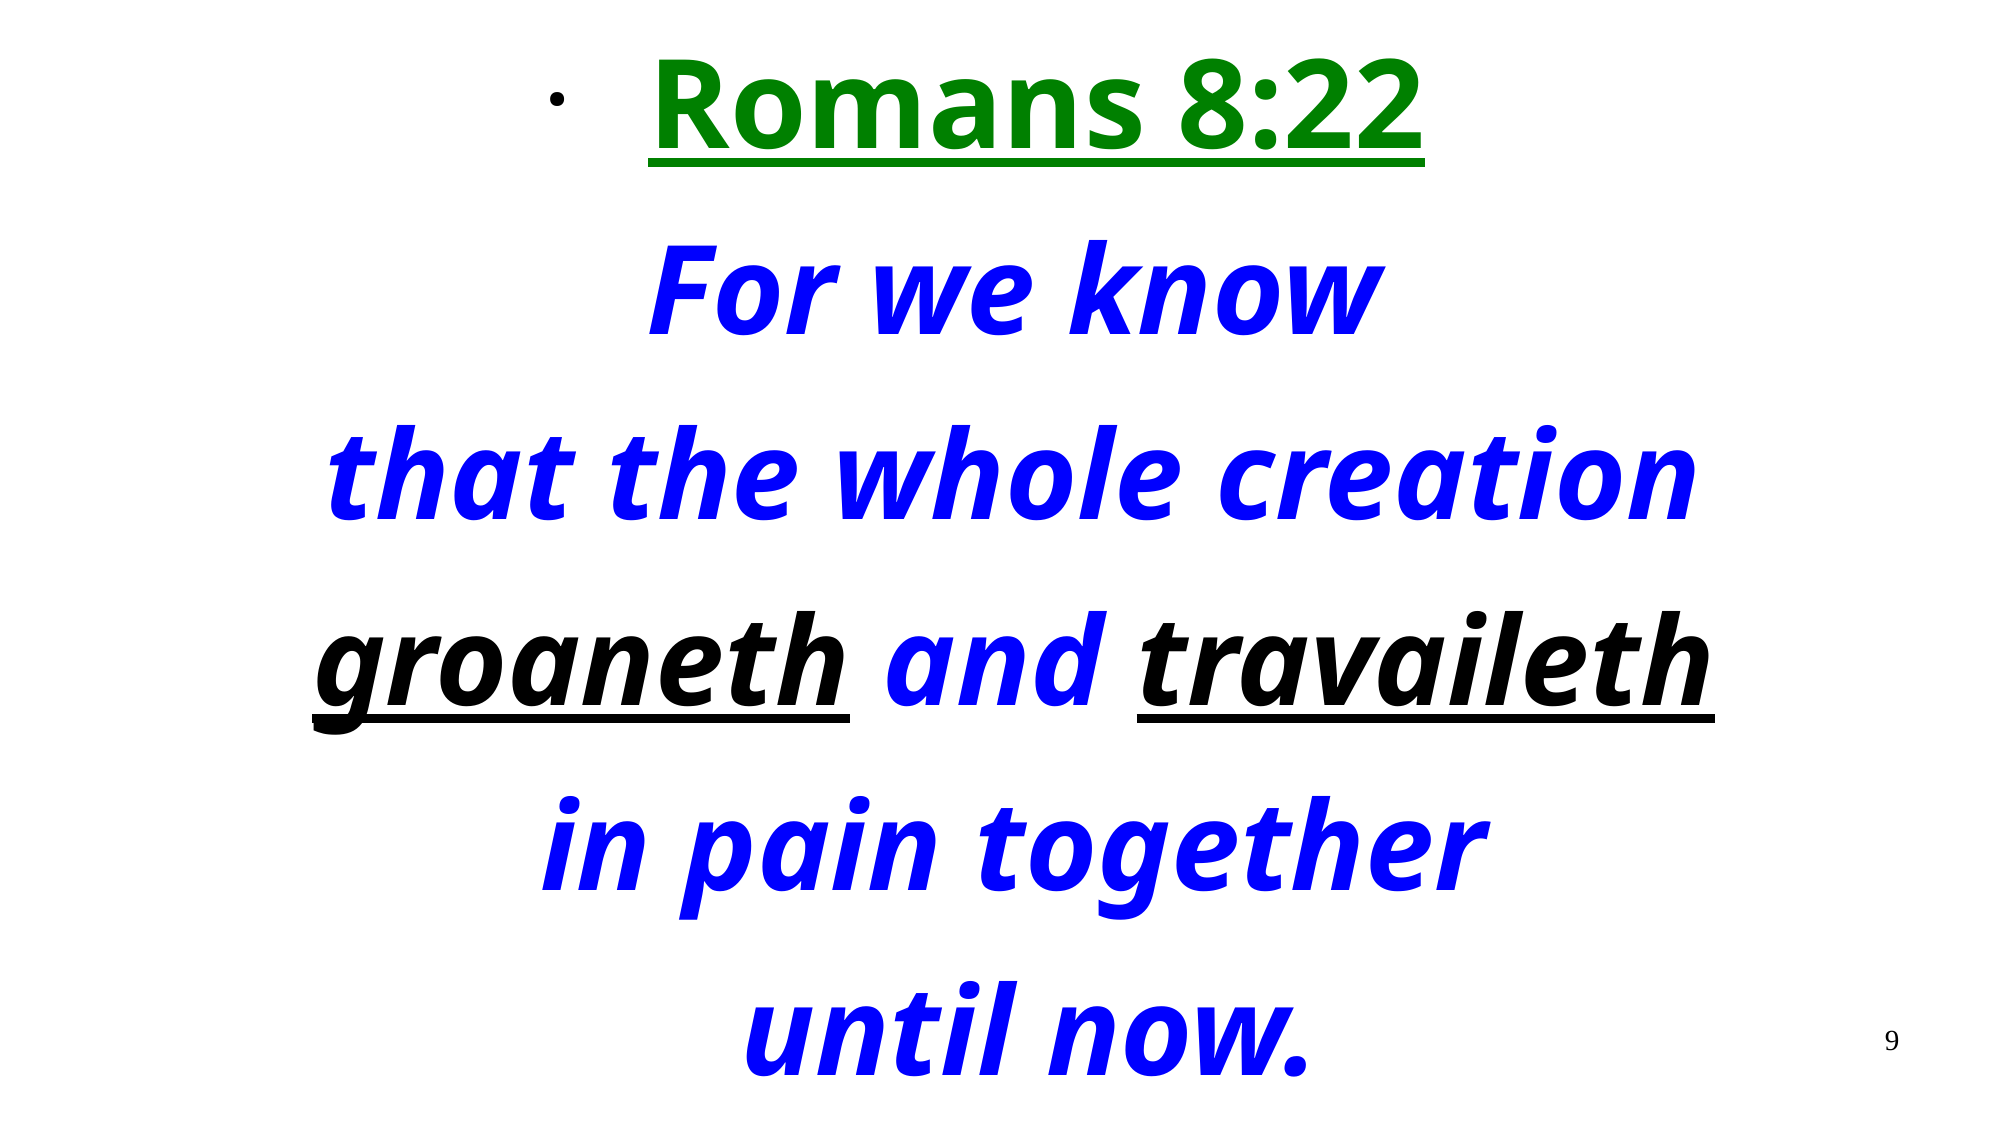

# Romans 8:22 For we know that the whole creation groaneth and travaileth in pain together until now.
9